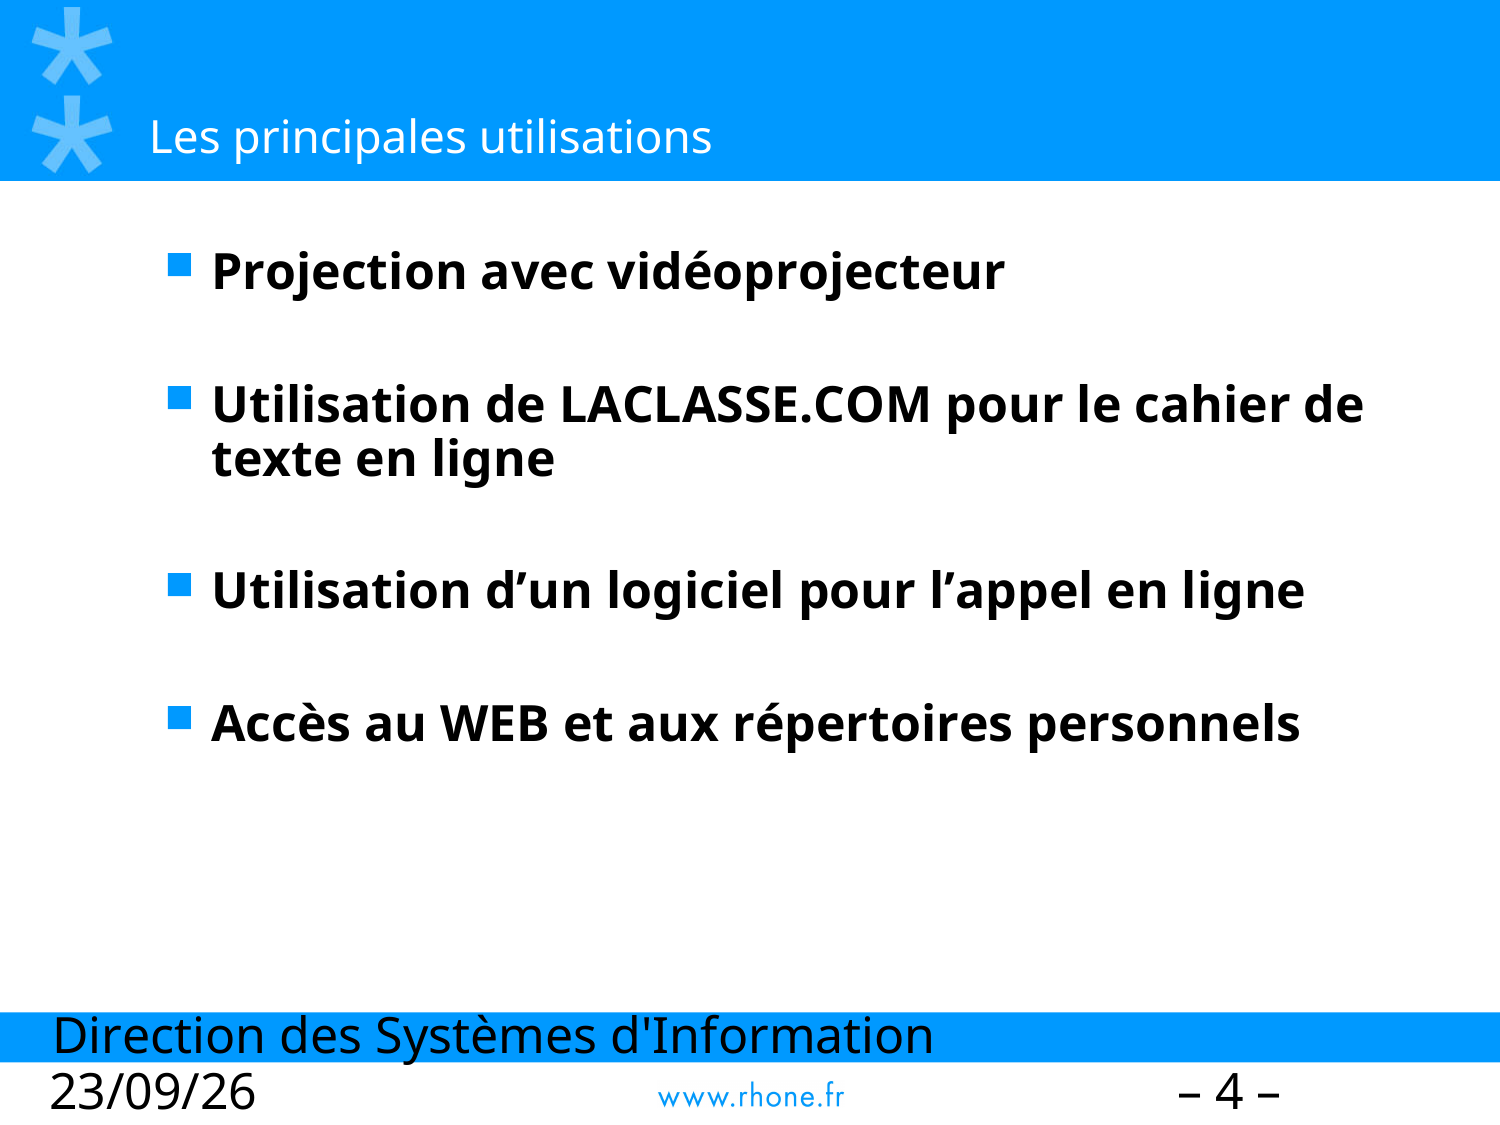

# Les principales utilisations
Projection avec vidéoprojecteur
Utilisation de LACLASSE.COM pour le cahier de texte en ligne
Utilisation d’un logiciel pour l’appel en ligne
Accès au WEB et aux répertoires personnels
Direction des Systèmes d'Information
4